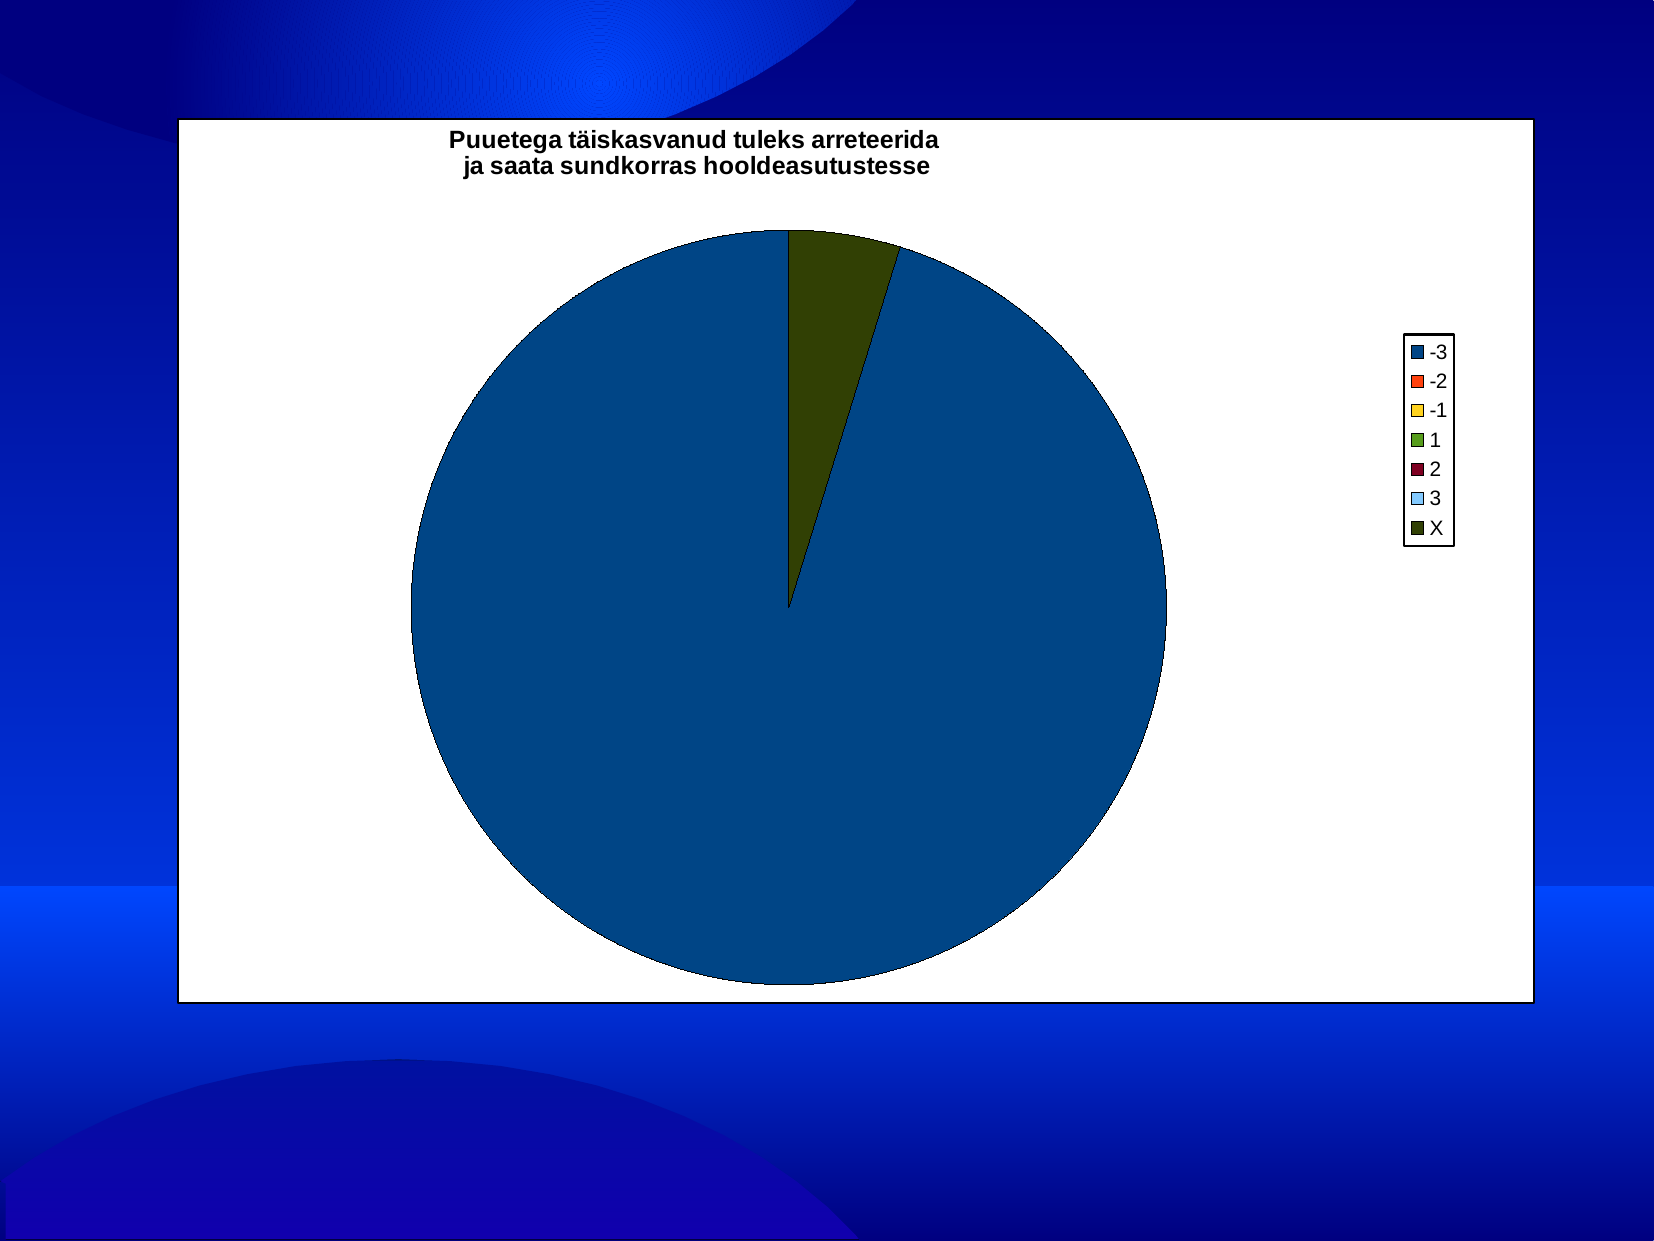

### Chart: Puuetega täiskasvanud tuleks arreteerida
ja saata sundkorras hooldeasutustesse
| Category | Rida 36 |
|---|---|
| -3 | 20.0 |
| -2 | None |
| -1 | None |
| 1 | None |
| 2 | None |
| 3 | None |
| X | 1.0 |